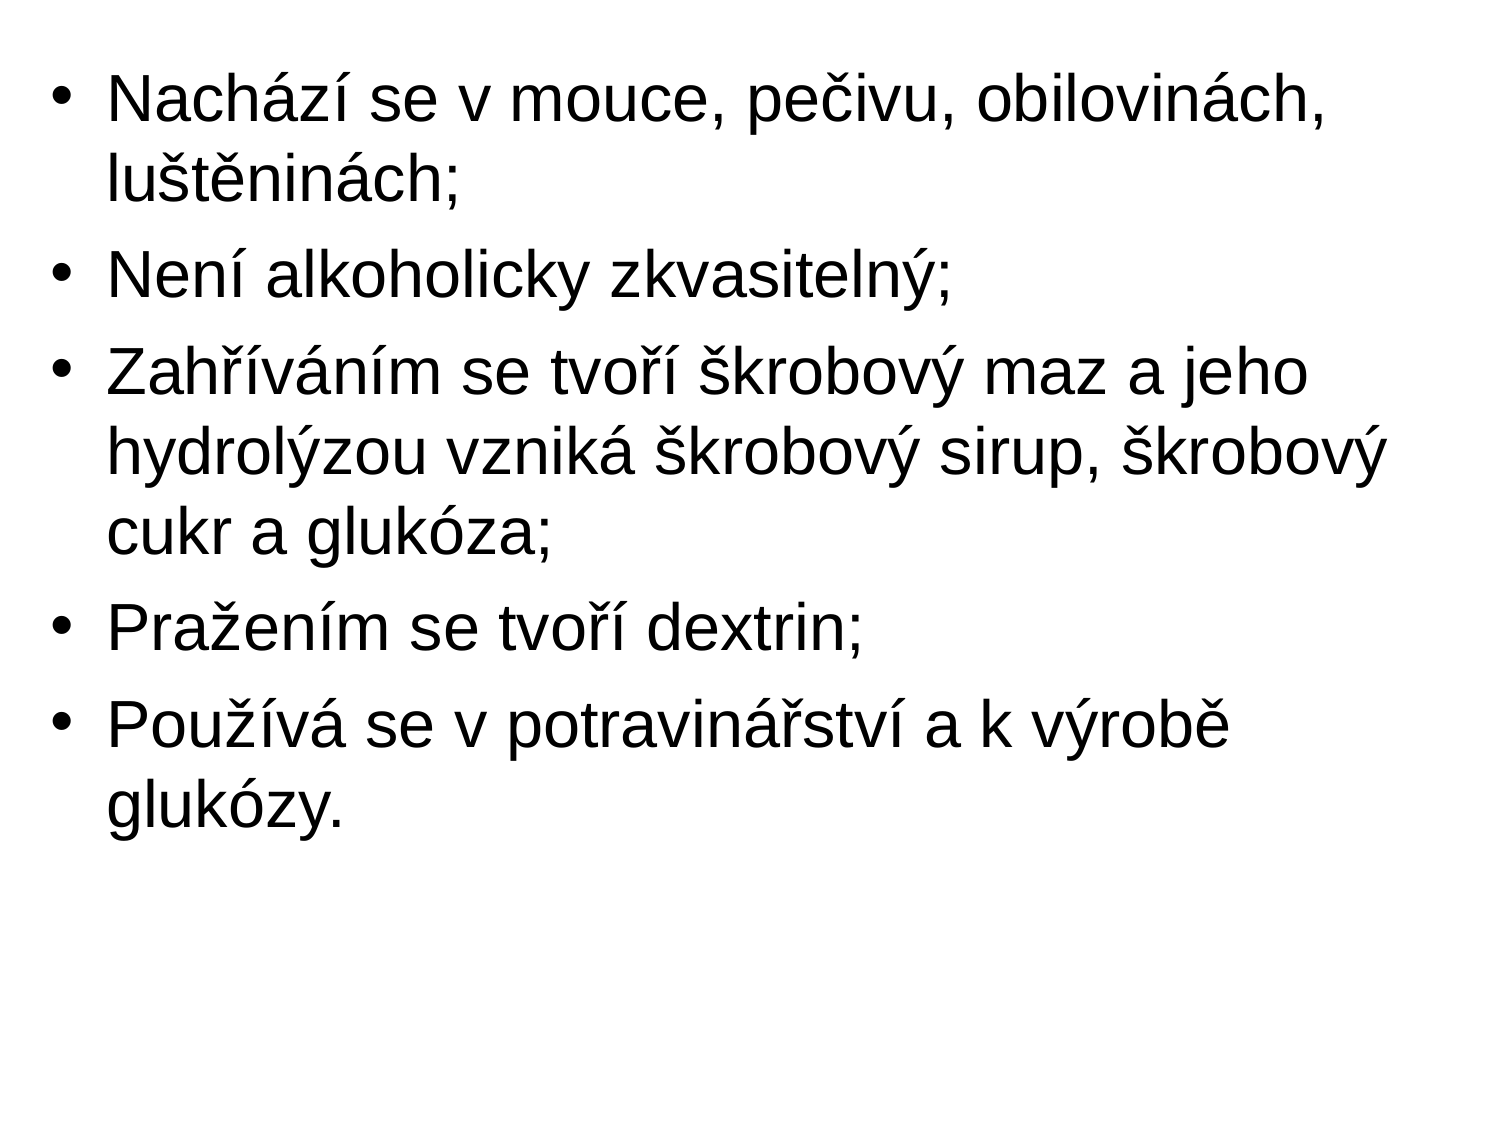

# Nachází se v mouce, pečivu, obilovinách, luštěninách;
Není alkoholicky zkvasitelný;
Zahříváním se tvoří škrobový maz a jeho hydrolýzou vzniká škrobový sirup, škrobový cukr a glukóza;
Pražením se tvoří dextrin;
Používá se v potravinářství a k výrobě glukózy.